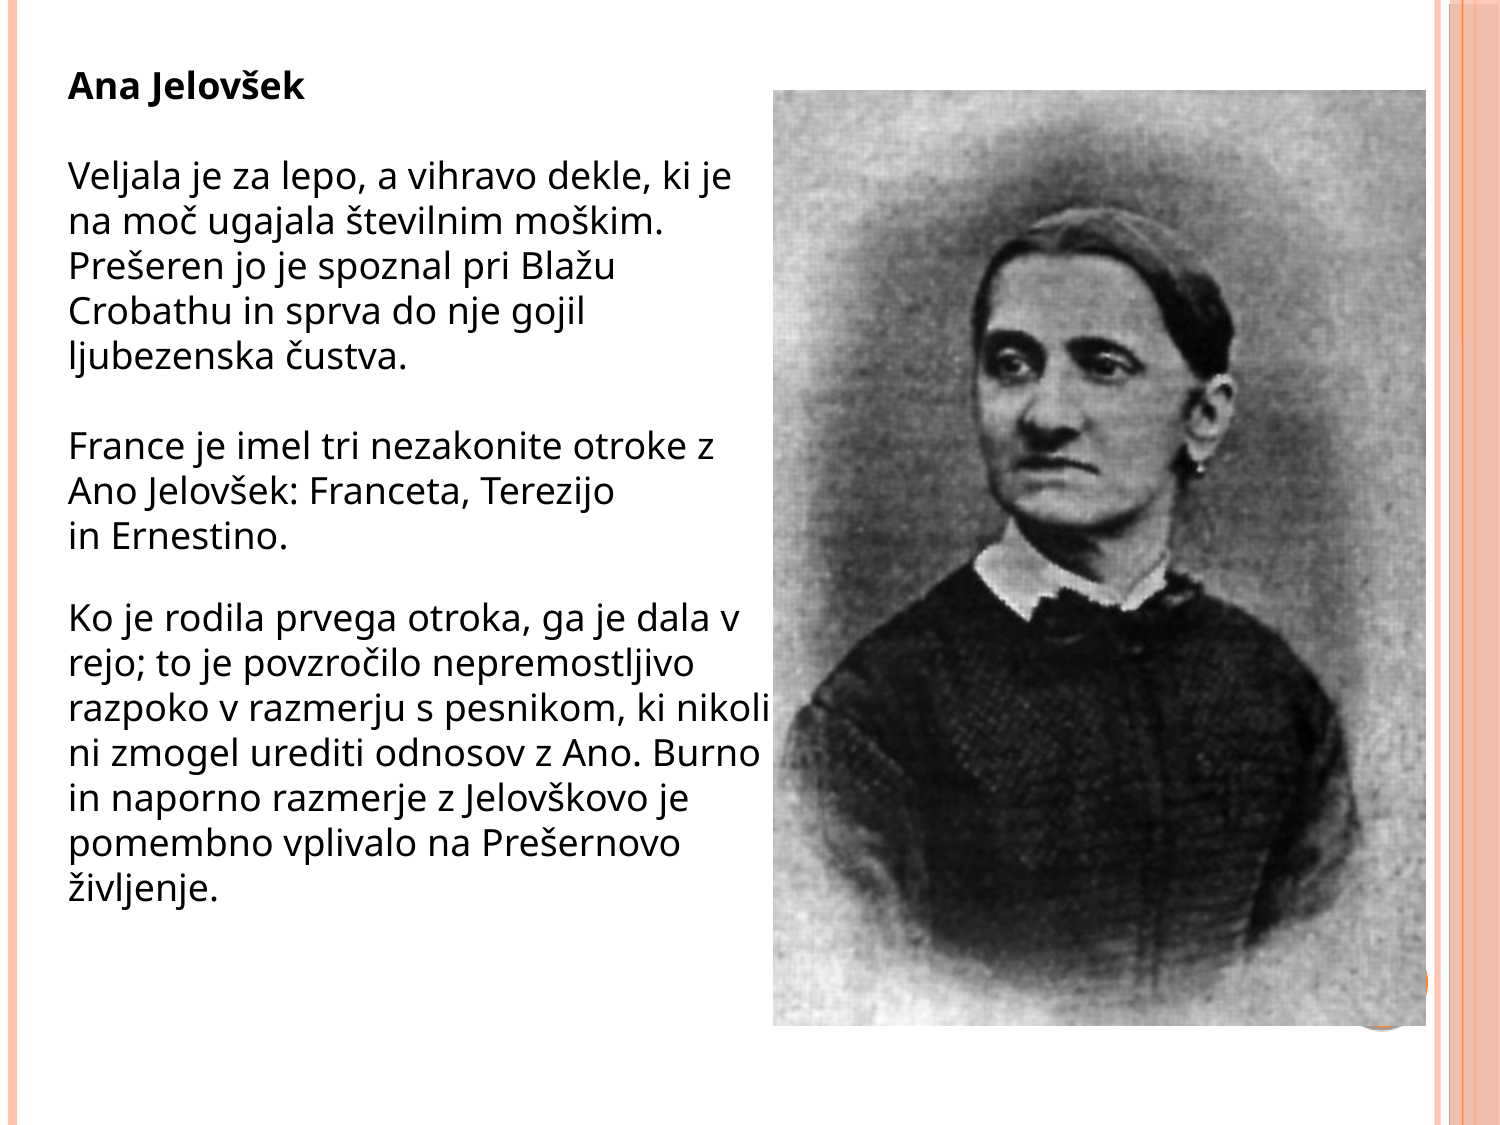

Ana Jelovšek
Veljala je za lepo, a vihravo dekle, ki je
na moč ugajala številnim moškim.
Prešeren jo je spoznal pri Blažu
Crobathu in sprva do nje gojil
ljubezenska čustva.
France je imel tri nezakonite otroke z
Ano Jelovšek: Franceta, Terezijo
in Ernestino.
Ko je rodila prvega otroka, ga je dala v rejo; to je povzročilo nepremostljivo razpoko v razmerju s pesnikom, ki nikoli ni zmogel urediti odnosov z Ano. Burno in naporno razmerje z Jelovškovo je pomembno vplivalo na Prešernovo življenje.